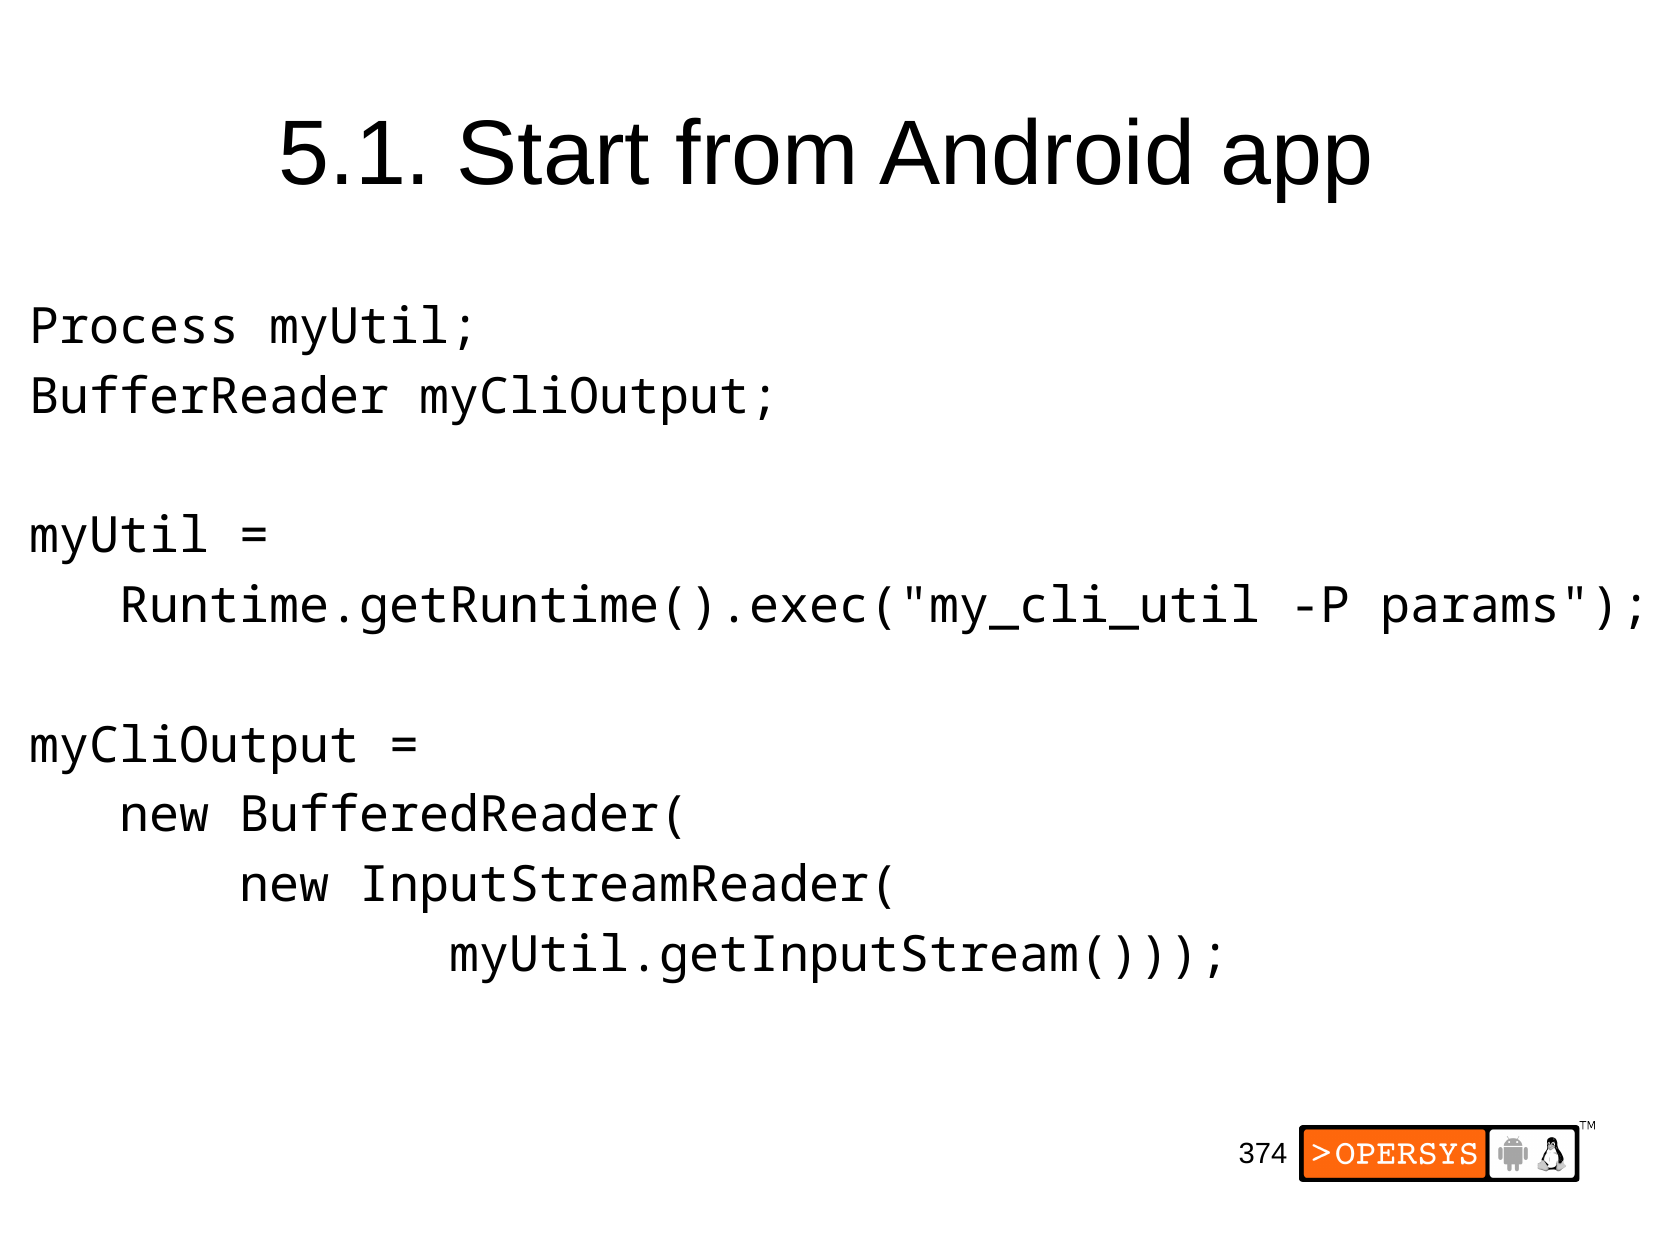

# 5.1. Start from Android app
Process myUtil;
BufferReader myCliOutput;
myUtil =
 Runtime.getRuntime().exec("my_cli_util -P params");
myCliOutput =
 new BufferedReader(
 new InputStreamReader(
 myUtil.getInputStream()));